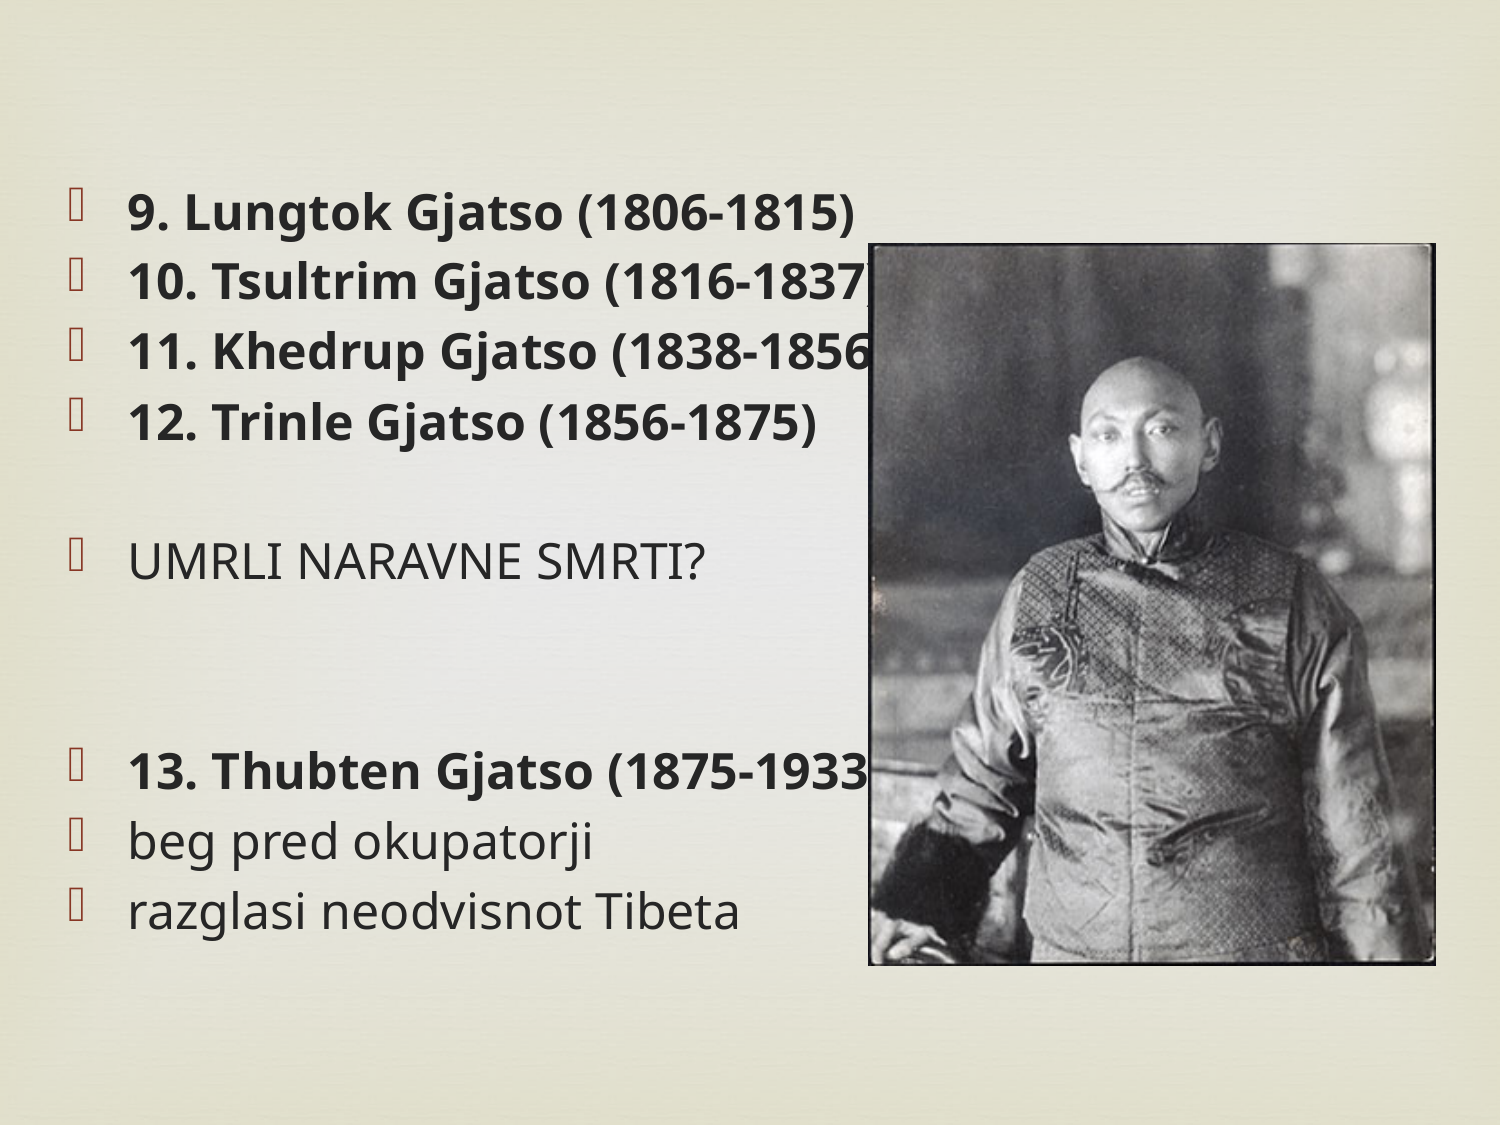

9. Lungtok Gjatso (1806-1815)
10. Tsultrim Gjatso (1816-1837)
11. Khedrup Gjatso (1838-1856)
12. Trinle Gjatso (1856-1875)
UMRLI NARAVNE SMRTI?
13. Thubten Gjatso (1875-1933)
beg pred okupatorji
razglasi neodvisnot Tibeta